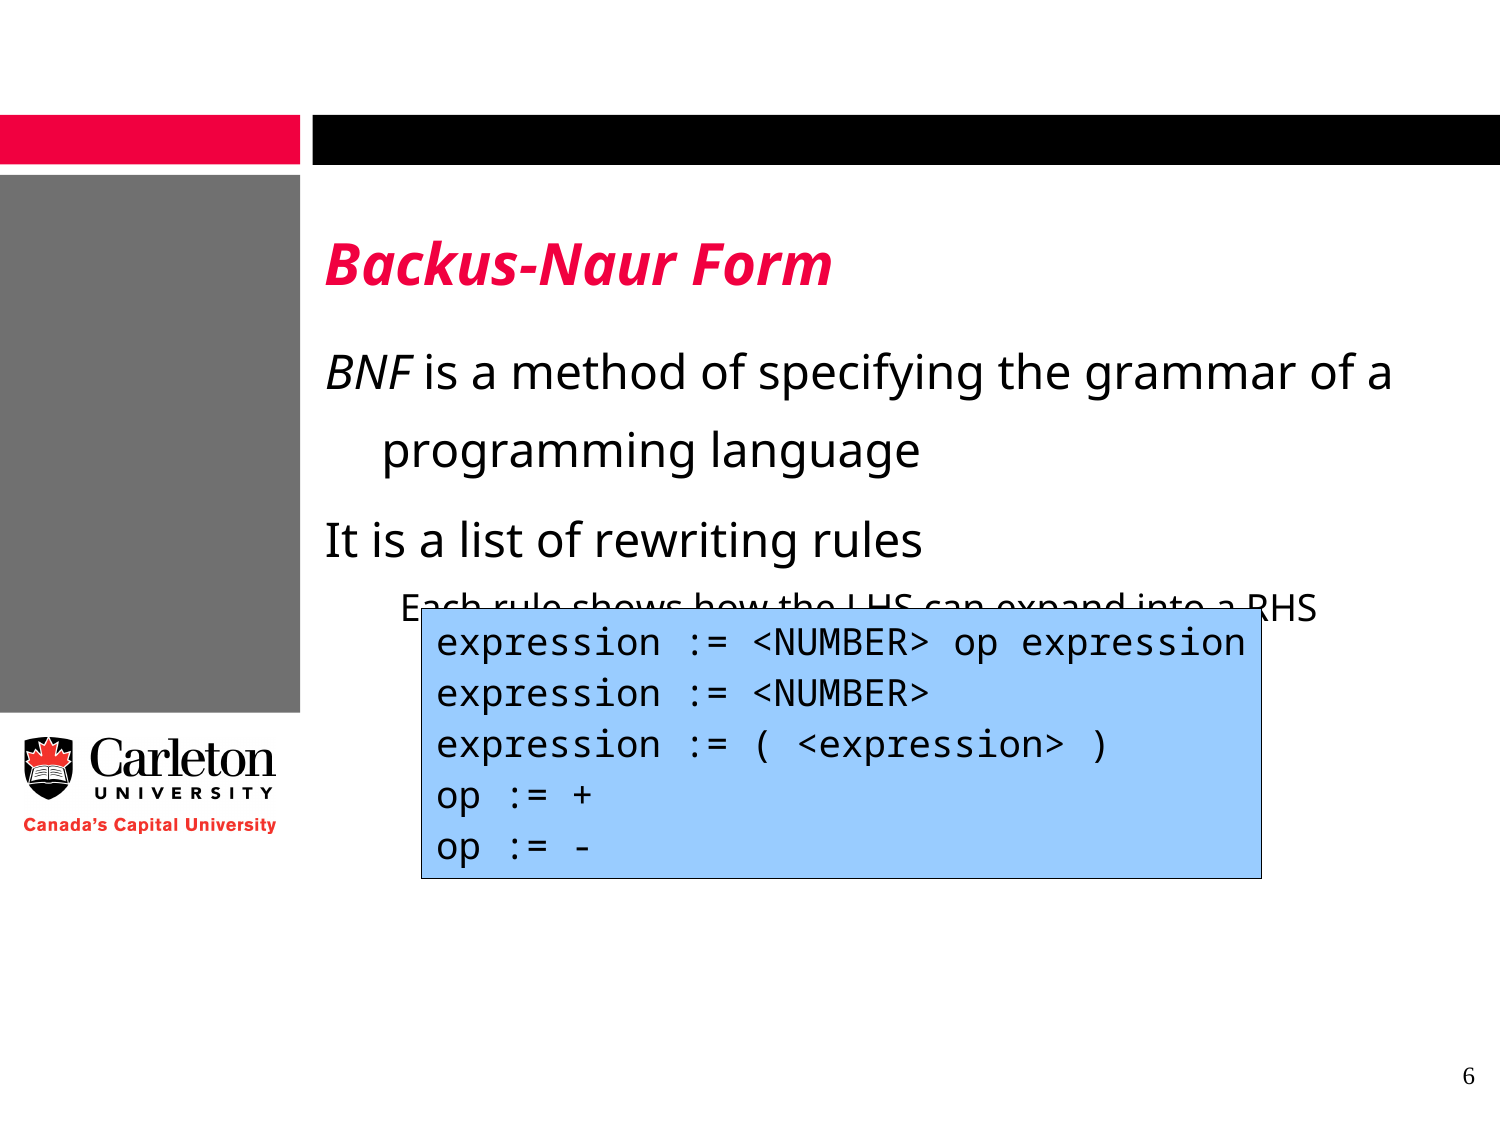

# Backus-Naur Form
BNF is a method of specifying the grammar of a programming language
It is a list of rewriting rules
Each rule shows how the LHS can expand into a RHS
expression := <NUMBER> op expression
expression := <NUMBER>
expression := ( <expression> )
op := +
op := -
6